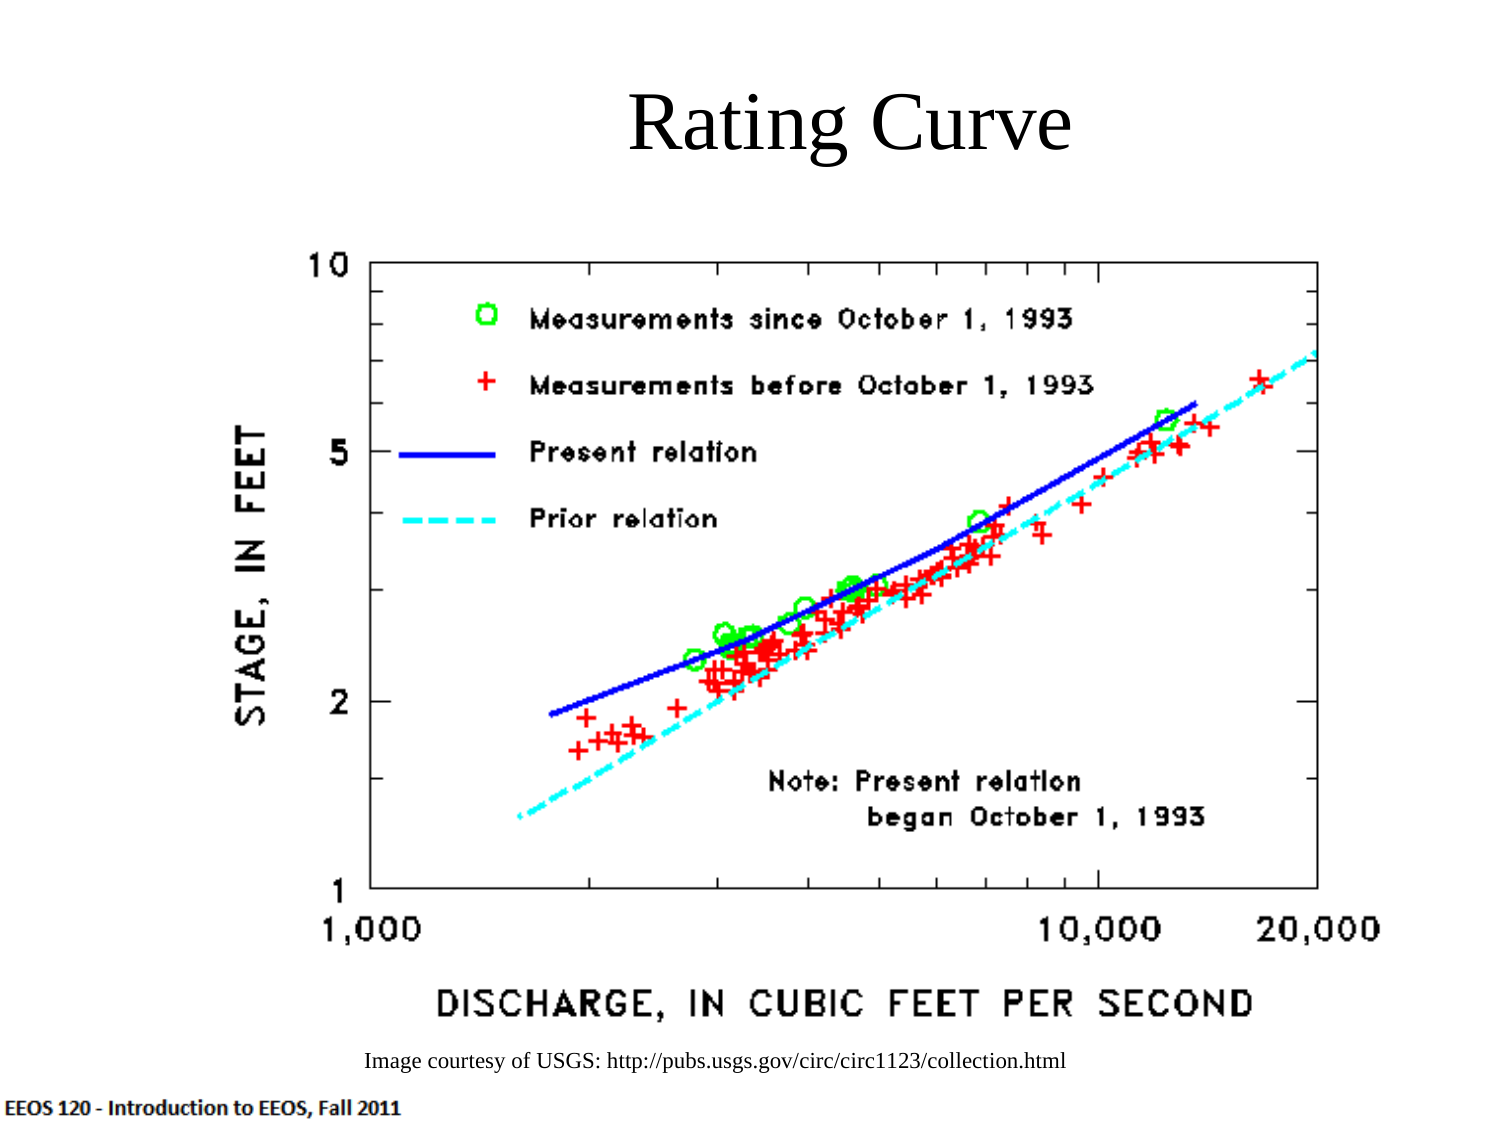

Rating Curve
Image courtesy of USGS: http://pubs.usgs.gov/circ/circ1123/collection.html